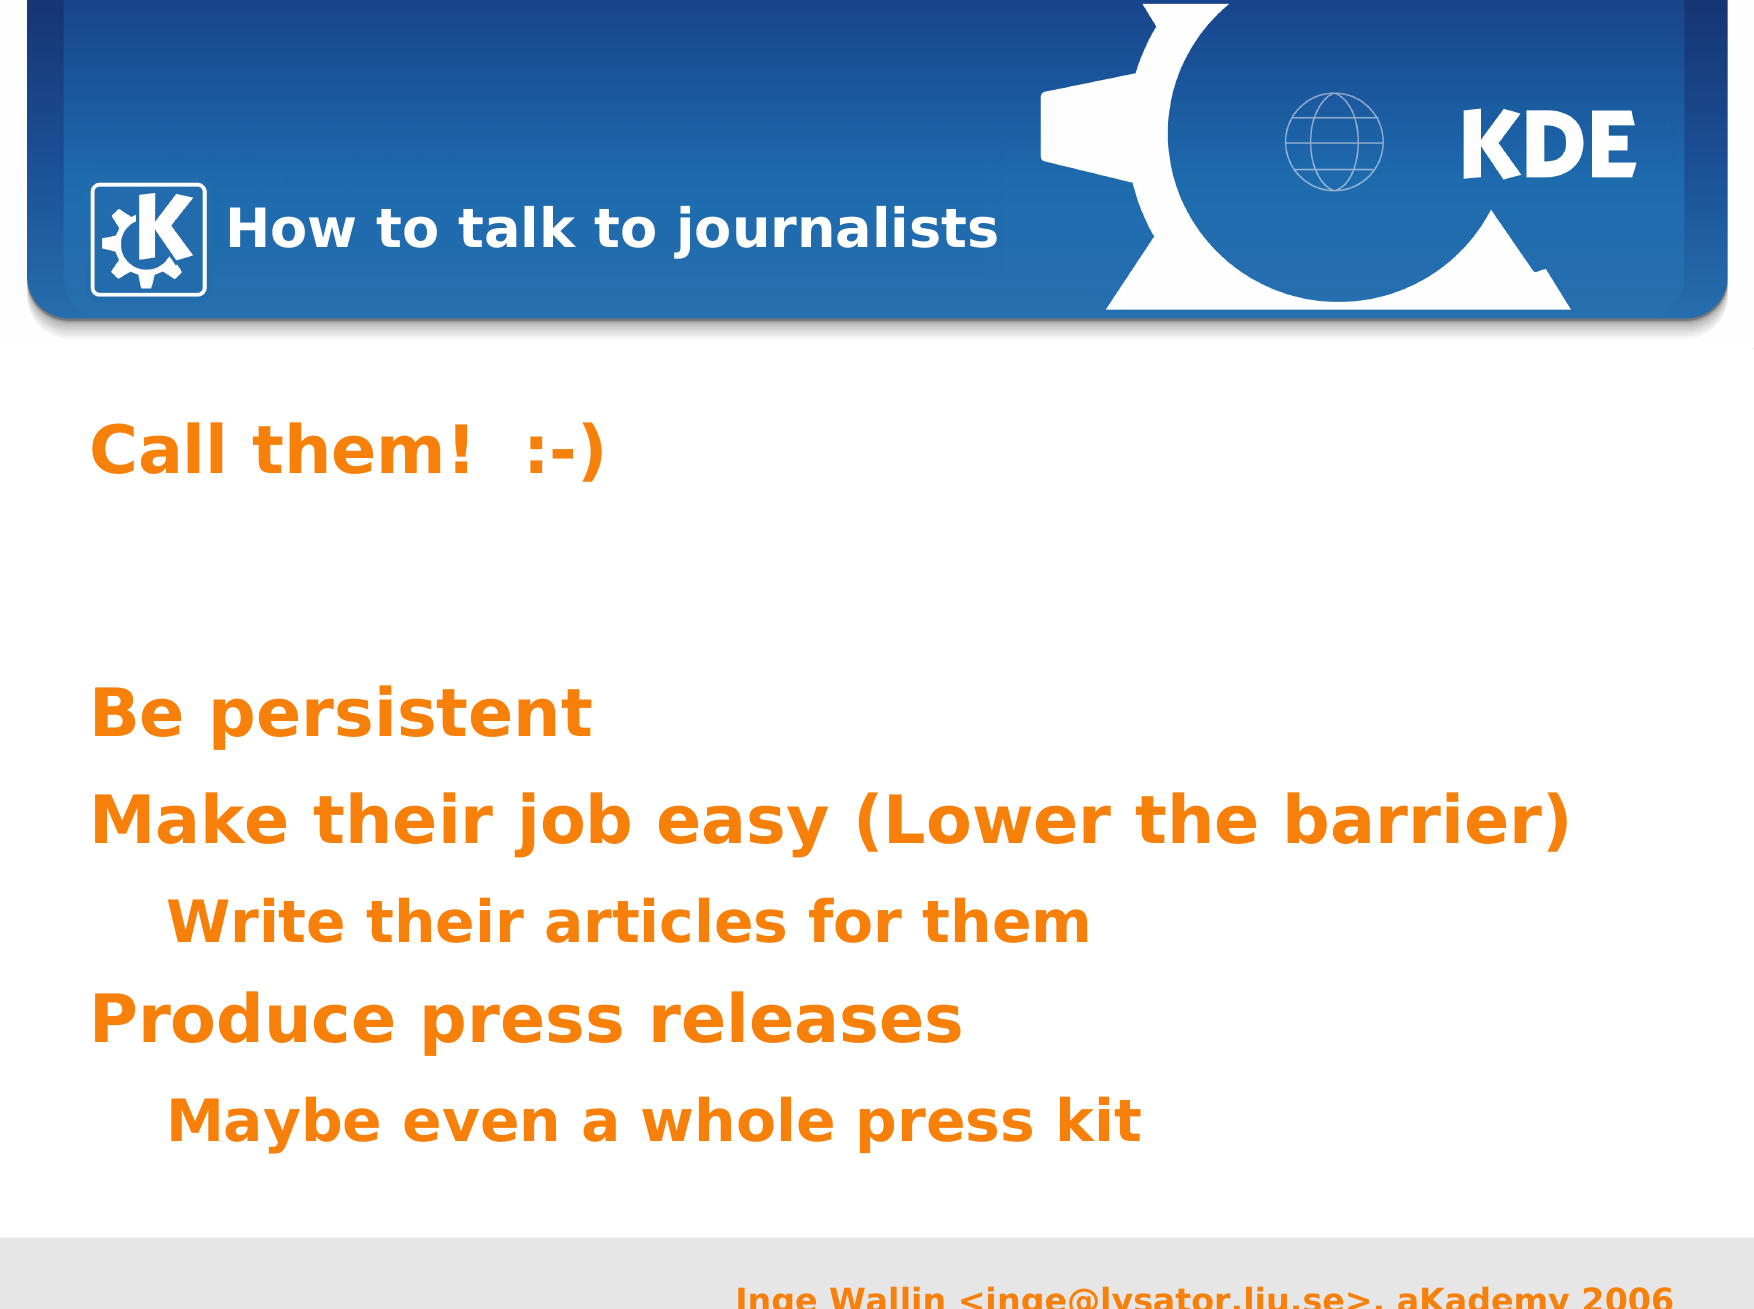

# How to talk to journalists
Call them! :-)
Be persistent
Make their job easy (Lower the barrier)
Write their articles for them
Produce press releases
Maybe even a whole press kit